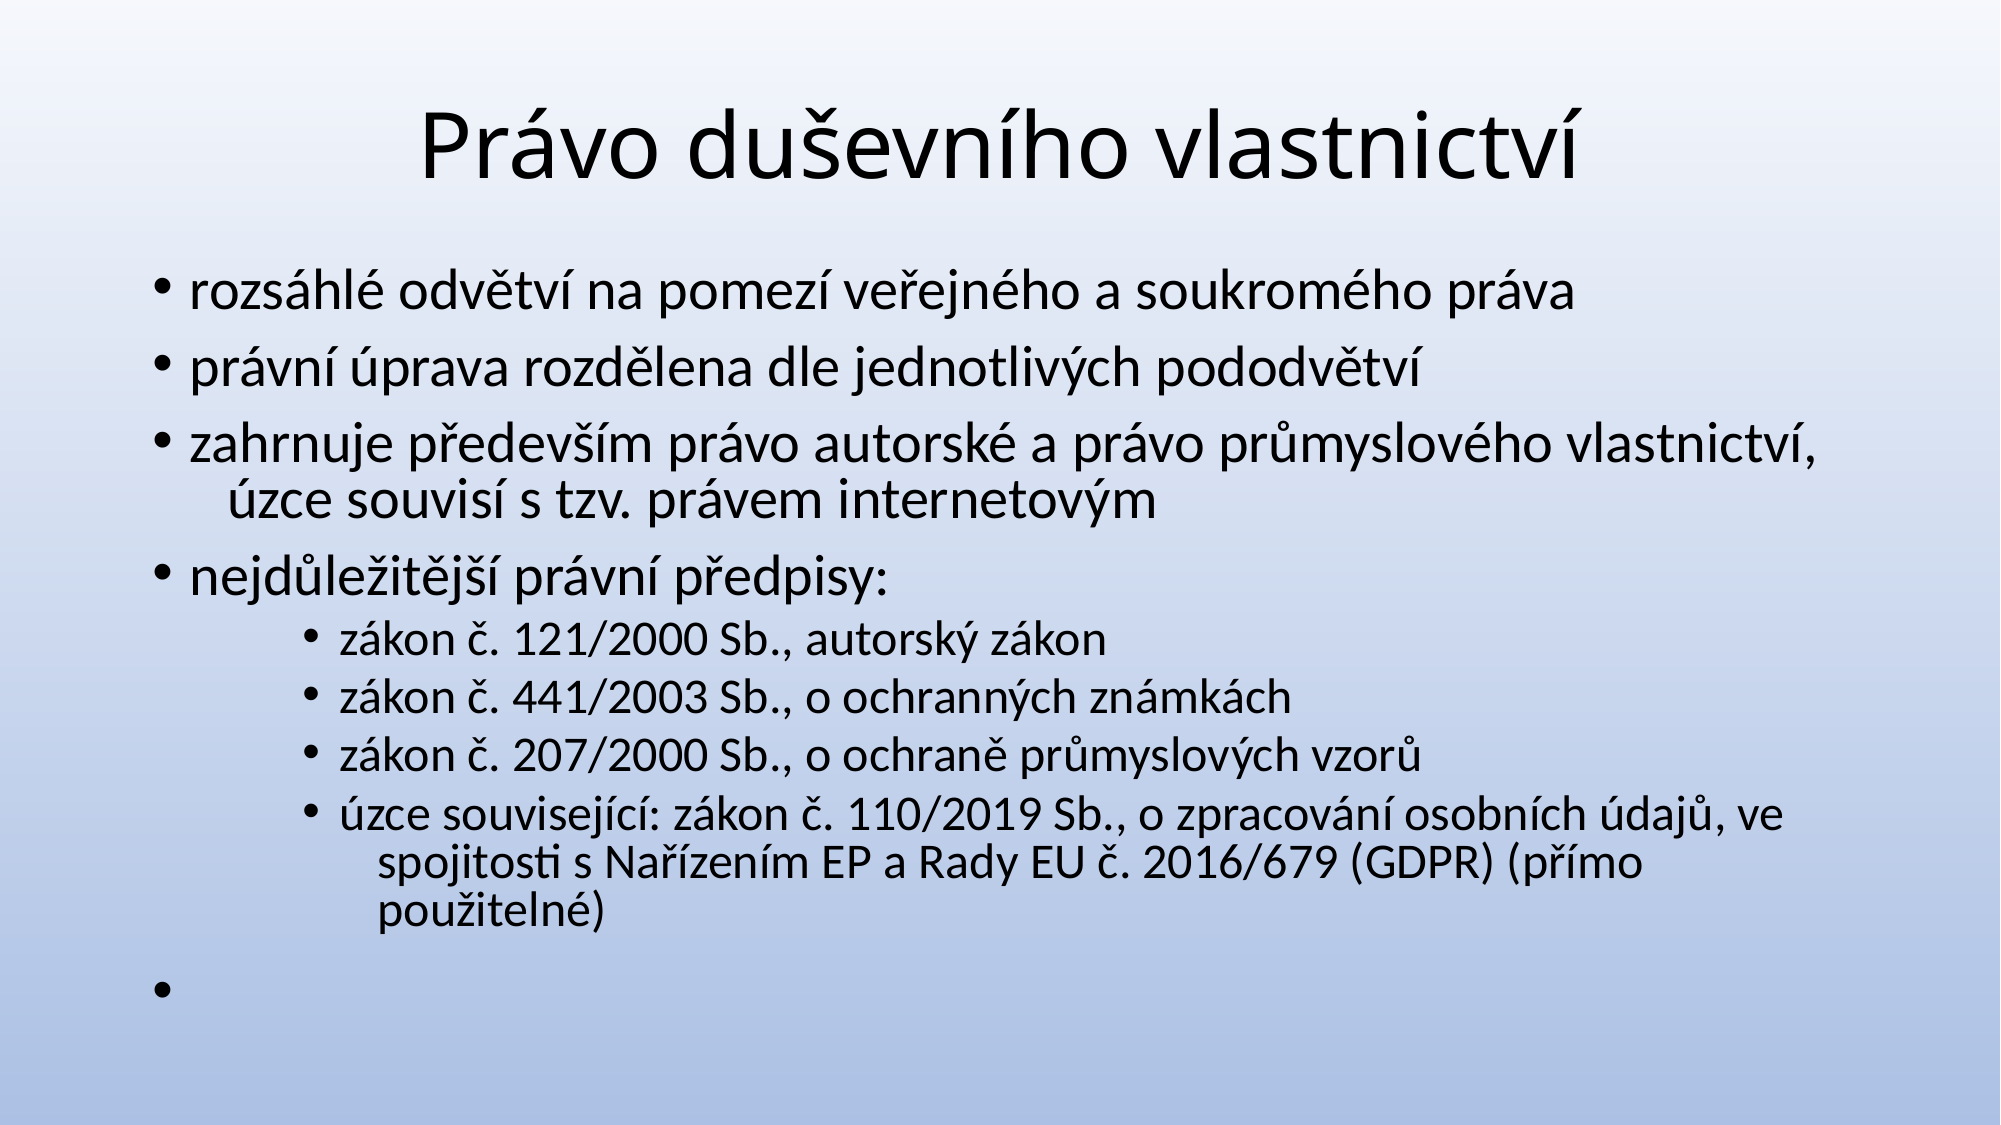

# Právo duševního vlastnictví
rozsáhlé odvětví na pomezí veřejného a soukromého práva
právní úprava rozdělena dle jednotlivých pododvětví
zahrnuje především právo autorské a právo průmyslového vlastnictví, úzce souvisí s tzv. právem internetovým
nejdůležitější právní předpisy:
zákon č. 121/2000 Sb., autorský zákon
zákon č. 441/2003 Sb., o ochranných známkách
zákon č. 207/2000 Sb., o ochraně průmyslových vzorů
úzce související: zákon č. 110/2019 Sb., o zpracování osobních údajů, ve spojitosti s Nařízením EP a Rady EU č. 2016/679 (GDPR) (přímo použitelné)